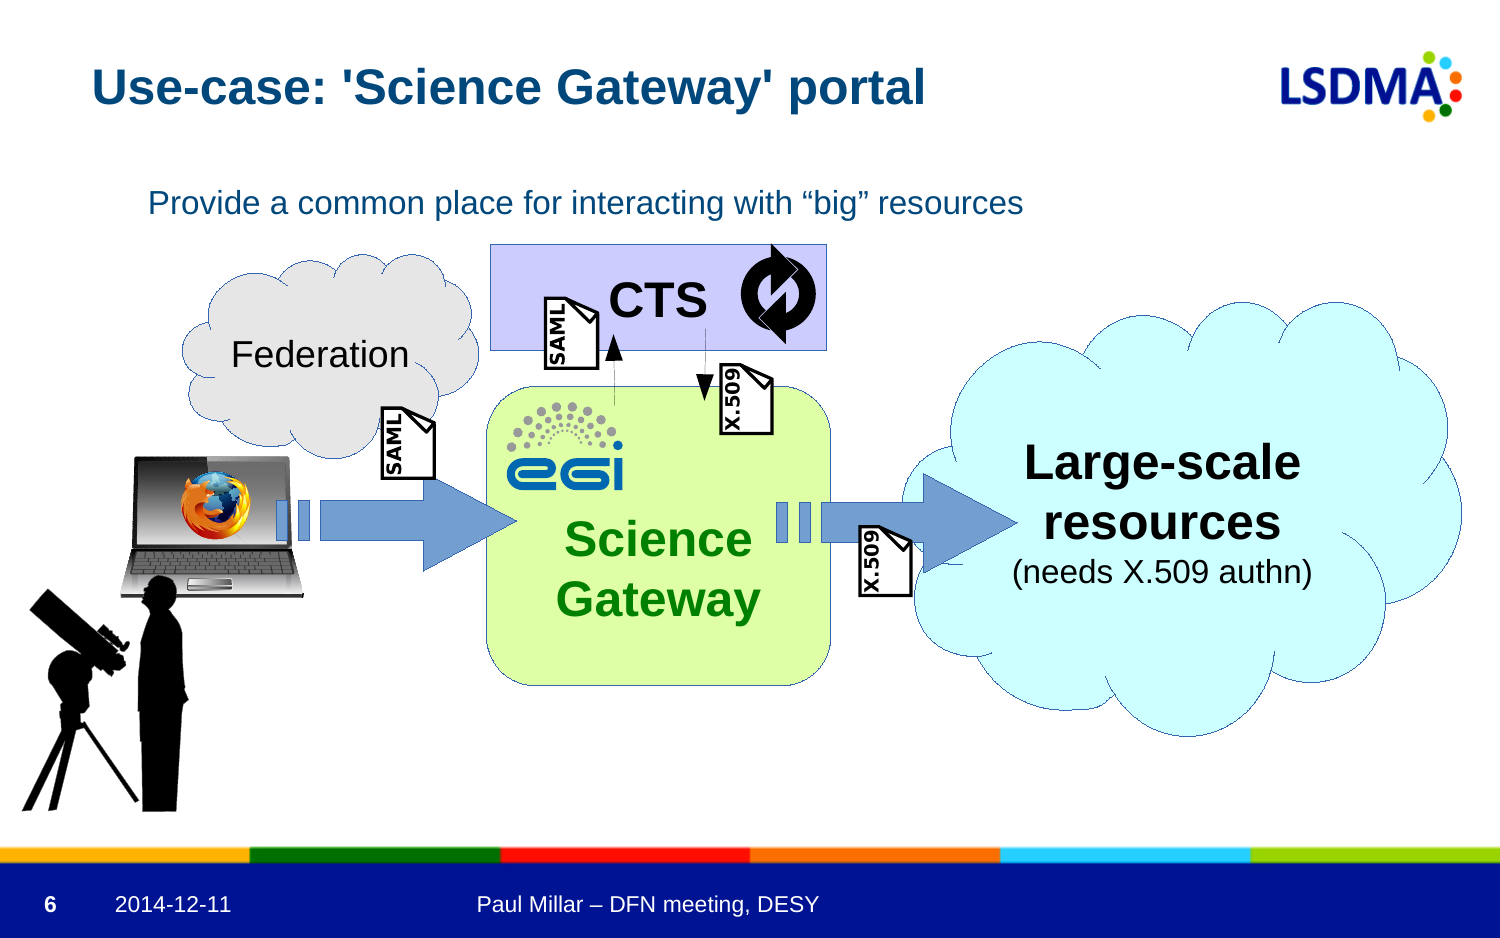

# Use-case: 'Science Gateway' portal
Provide a common place for interacting with “big” resources
CTS
Federation
Large-scale
resources
(needs X.509 authn)
Science
Gateway